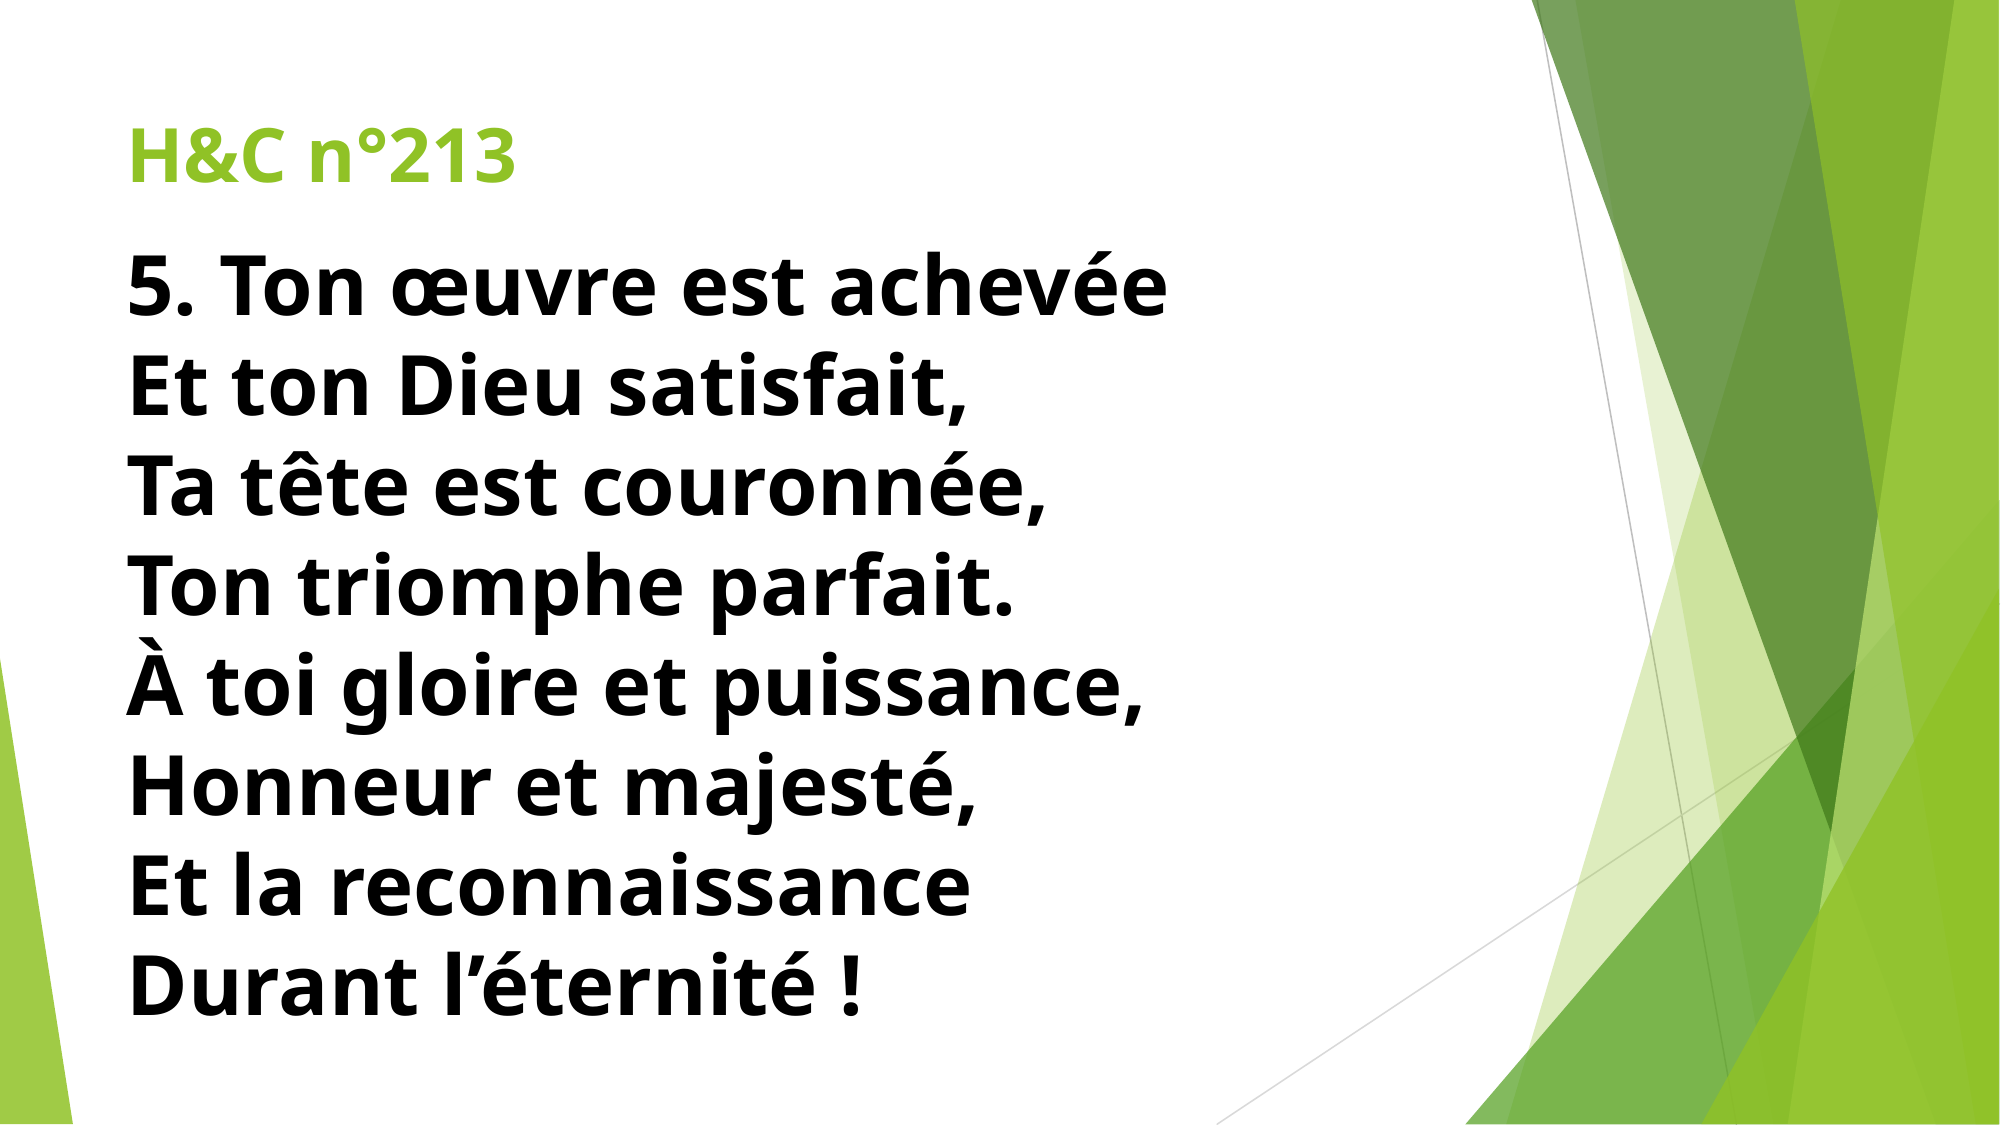

H&C n°213
5. Ton œuvre est achevée
Et ton Dieu satisfait,
Ta tête est couronnée,
Ton triomphe parfait.
À toi gloire et puissance,
Honneur et majesté,
Et la reconnaissance
Durant l’éternité !